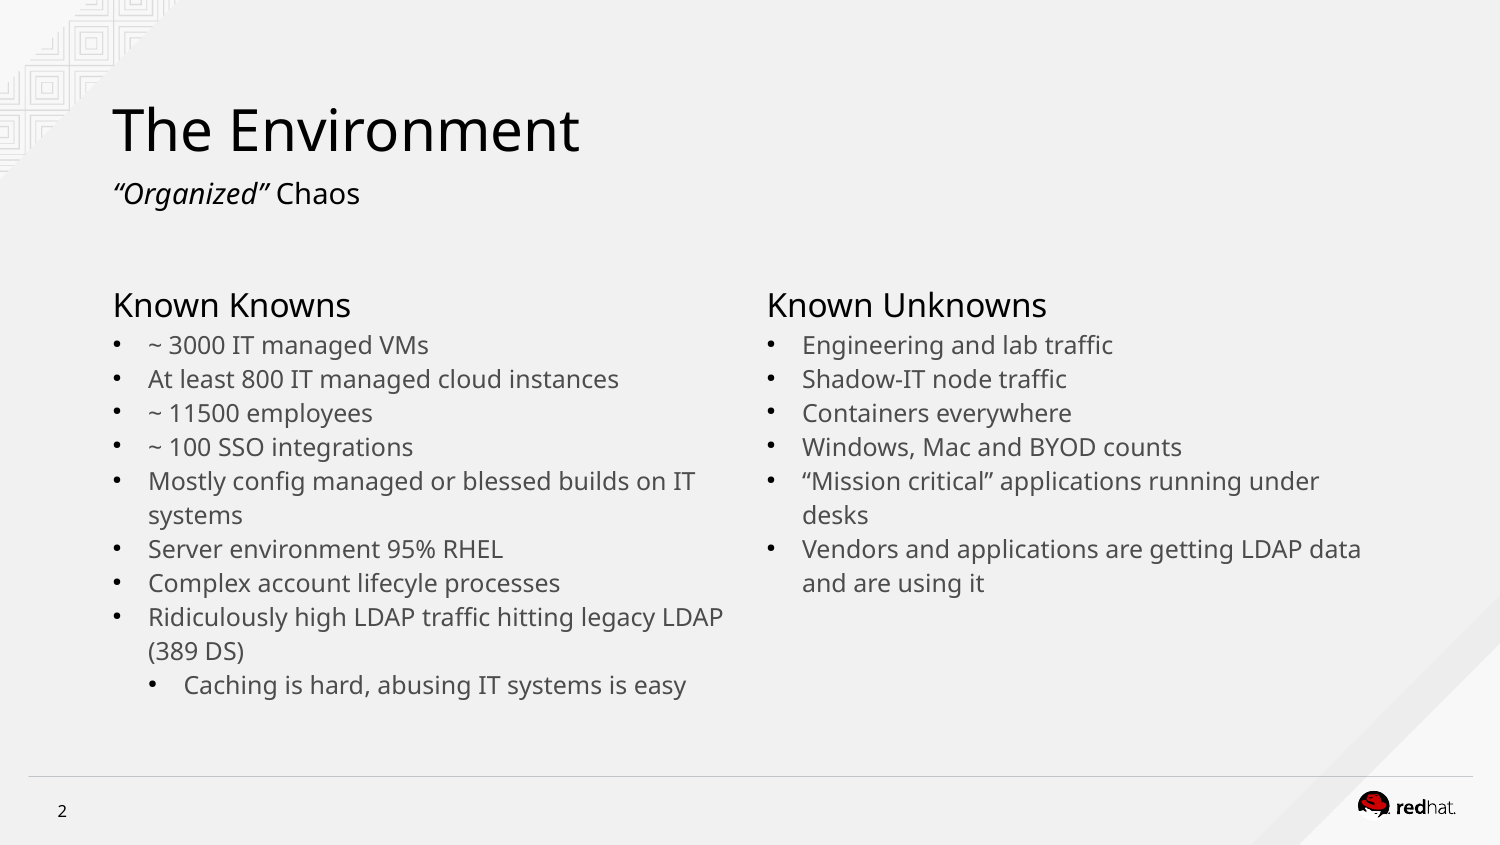

# The Environment
“Organized” Chaos
Known Knowns
Known Unknowns
~ 3000 IT managed VMs
At least 800 IT managed cloud instances
~ 11500 employees
~ 100 SSO integrations
Mostly config managed or blessed builds on IT systems
Server environment 95% RHEL
Complex account lifecyle processes
Ridiculously high LDAP traffic hitting legacy LDAP (389 DS)
Caching is hard, abusing IT systems is easy
Engineering and lab traffic
Shadow-IT node traffic
Containers everywhere
Windows, Mac and BYOD counts
“Mission critical” applications running under desks
Vendors and applications are getting LDAP data and are using it
2